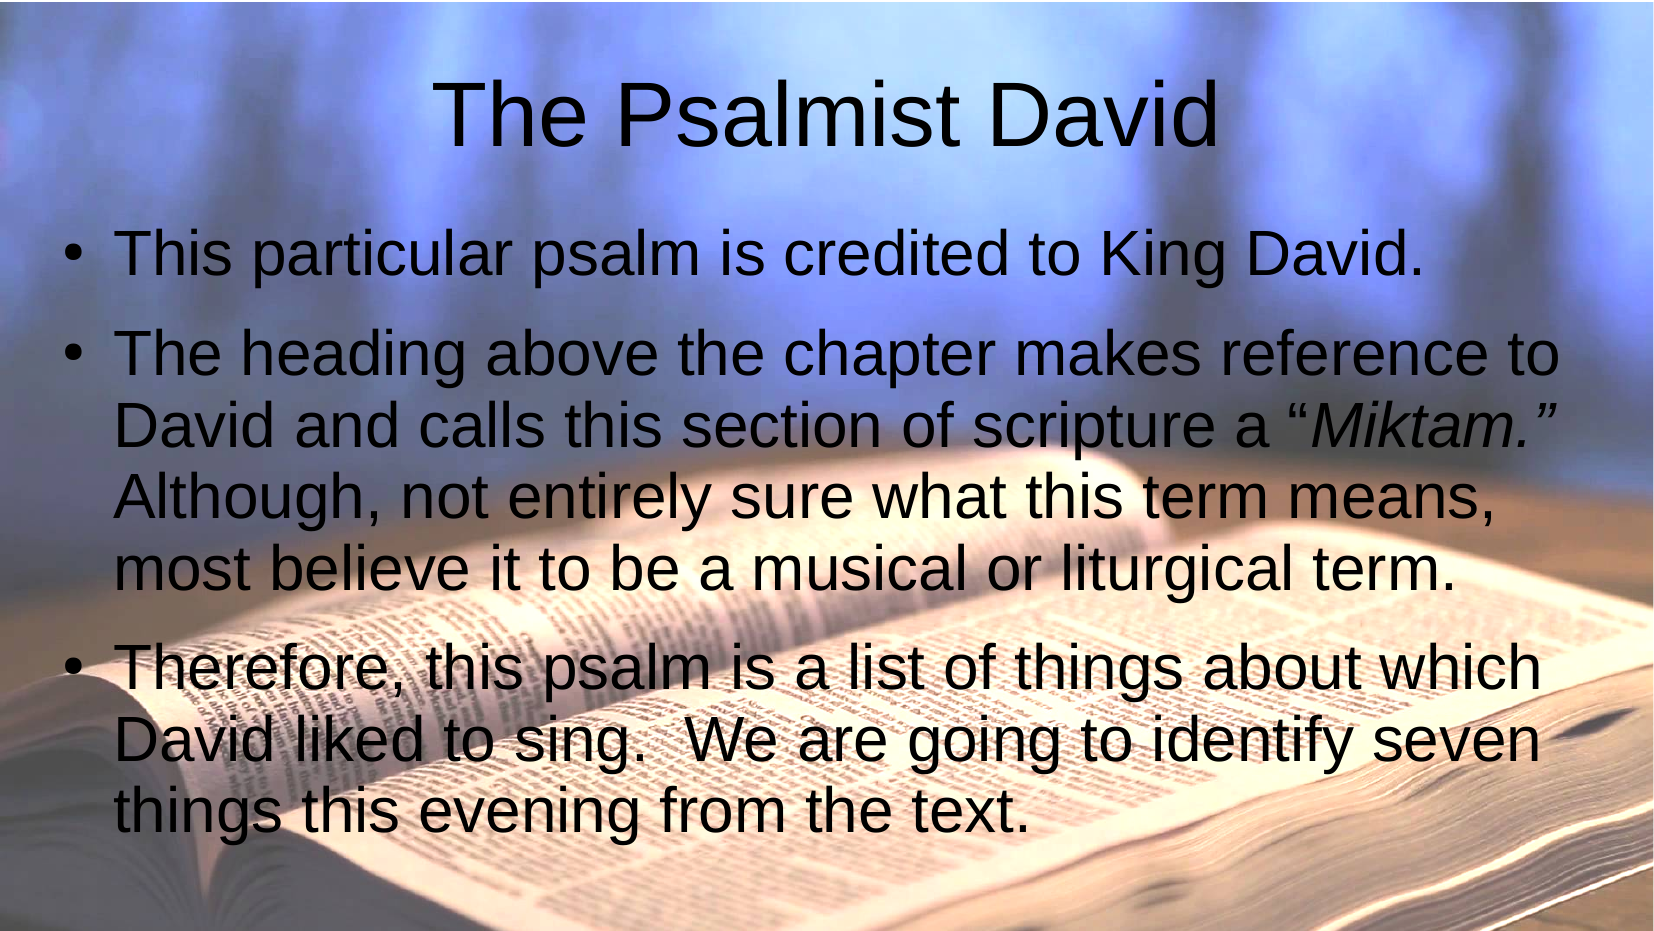

# The Psalmist David
This particular psalm is credited to King David.
The heading above the chapter makes reference to David and calls this section of scripture a “Miktam.” Although, not entirely sure what this term means, most believe it to be a musical or liturgical term.
Therefore, this psalm is a list of things about which David liked to sing. We are going to identify seven things this evening from the text.